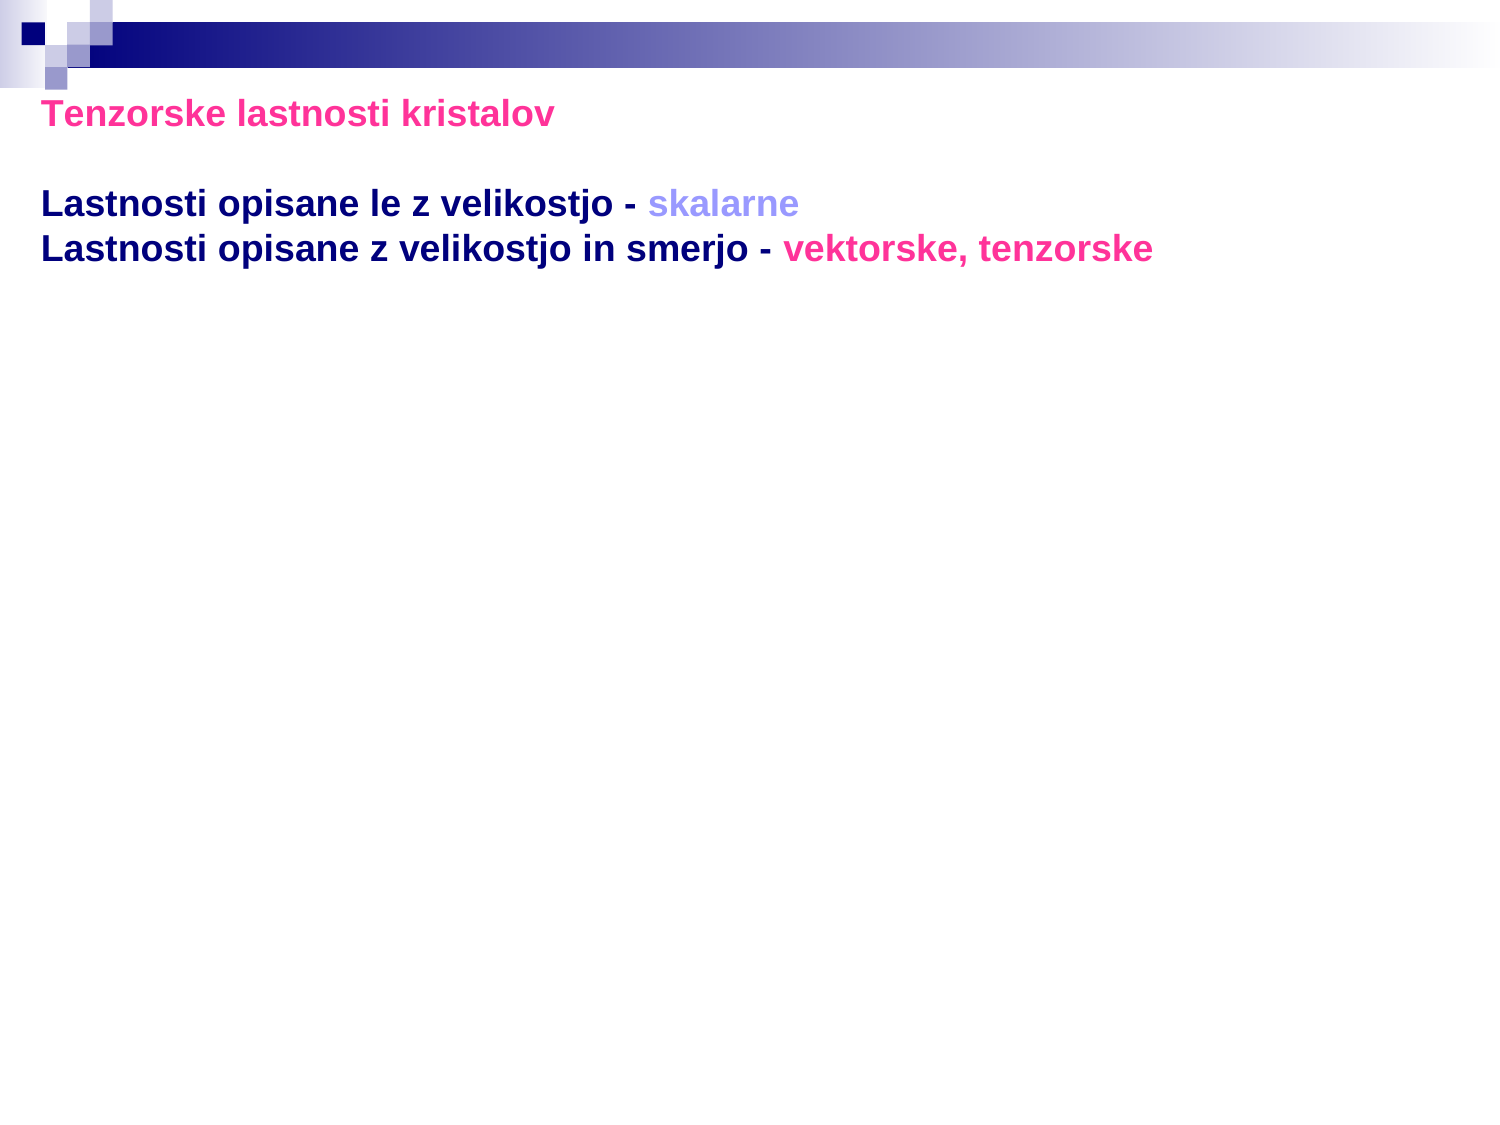

Tenzorske lastnosti kristalov
Lastnosti opisane le z velikostjo - skalarne
Lastnosti opisane z velikostjo in smerjo - vektorske, tenzorske